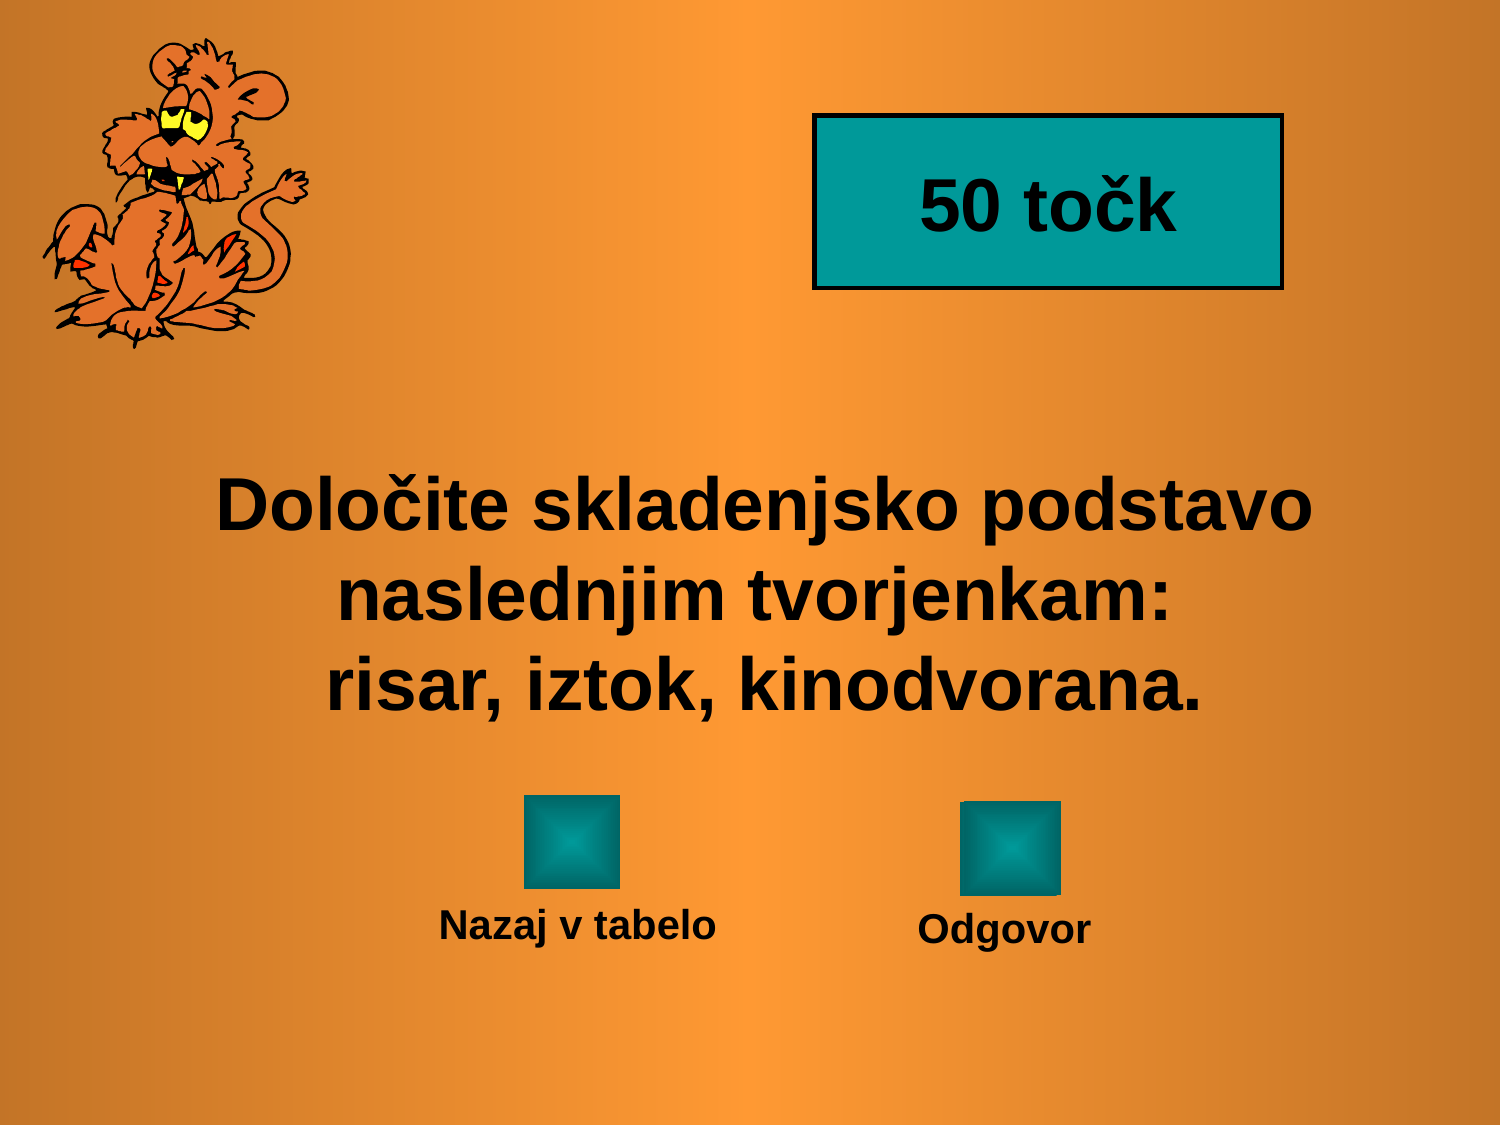

50 točk
# Določite skladenjsko podstavo naslednjim tvorjenkam: risar, iztok, kinodvorana.
Nazaj v tabelo
Odgovor